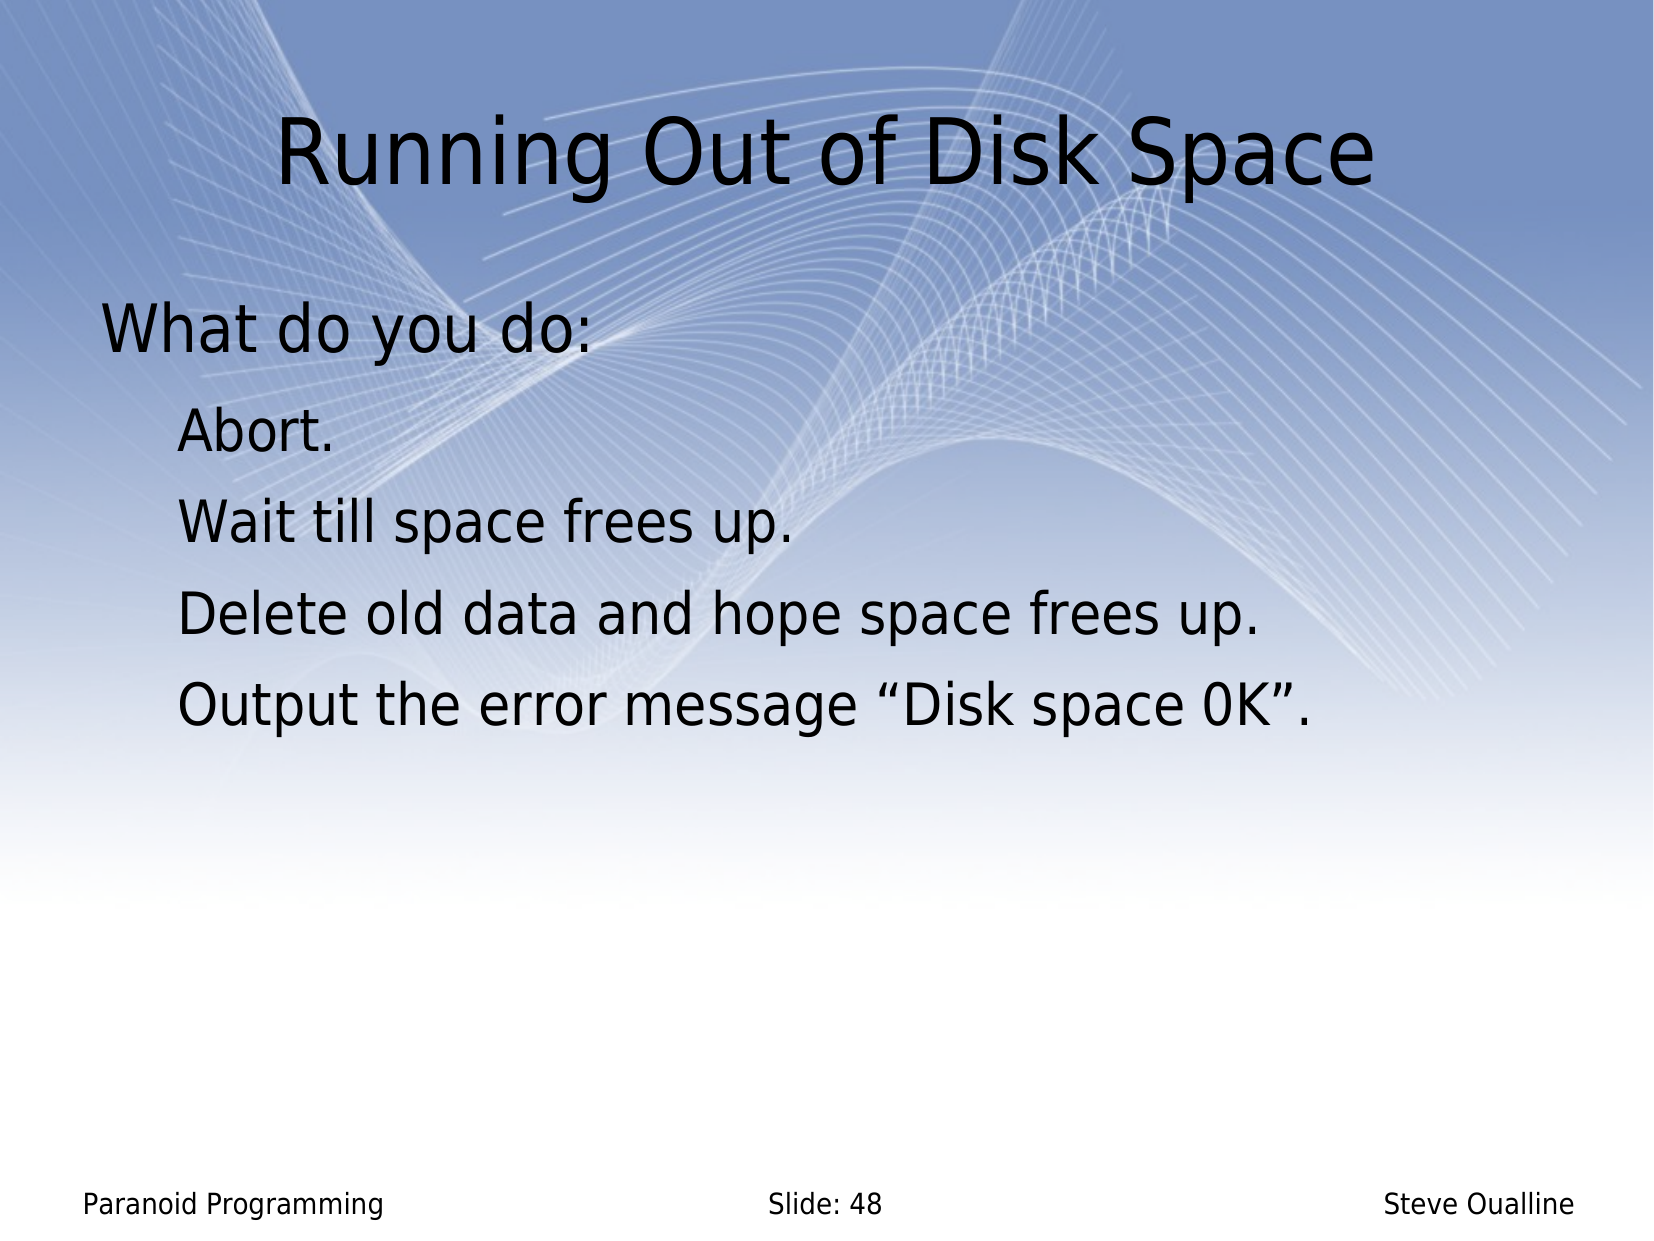

# Running Out of Disk Space
What do you do:
Abort.
Wait till space frees up.
Delete old data and hope space frees up.
Output the error message “Disk space 0K”.
Paranoid Programming
Steve Oualline
48